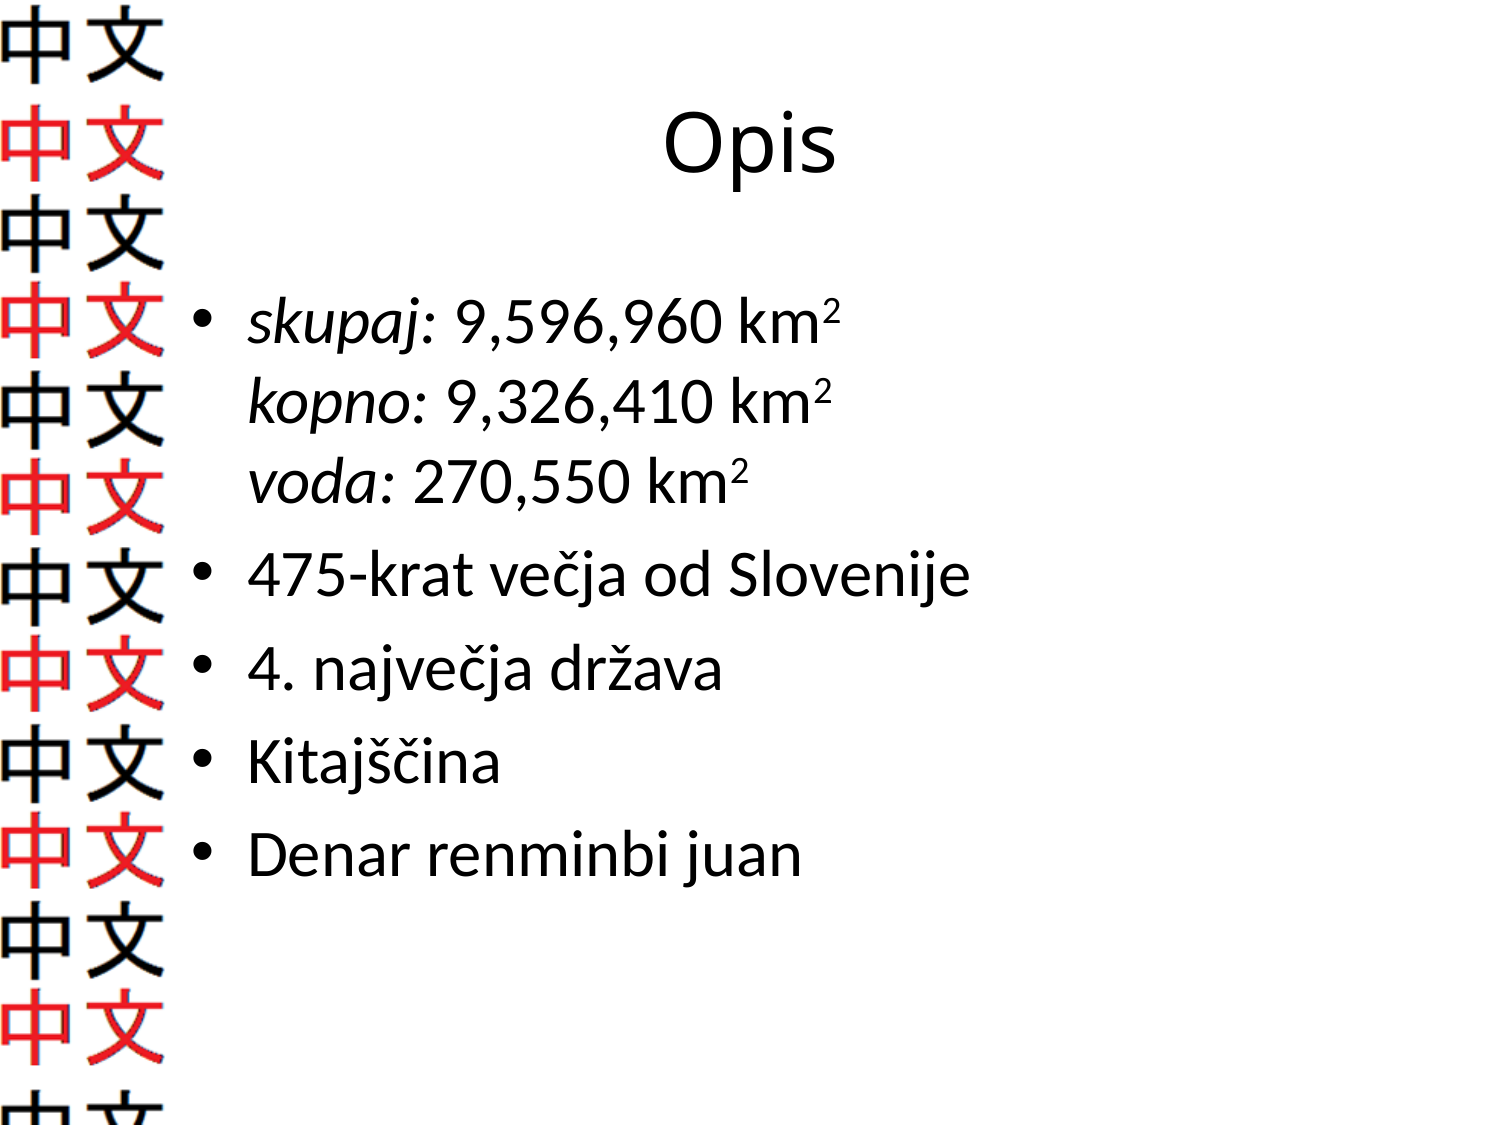

# Opis
skupaj: 9,596,960 km2
kopno: 9,326,410 km2
voda: 270,550 km2
475-krat večja od Slovenije
4. največja država
Kitajščina
Denar renminbi juan